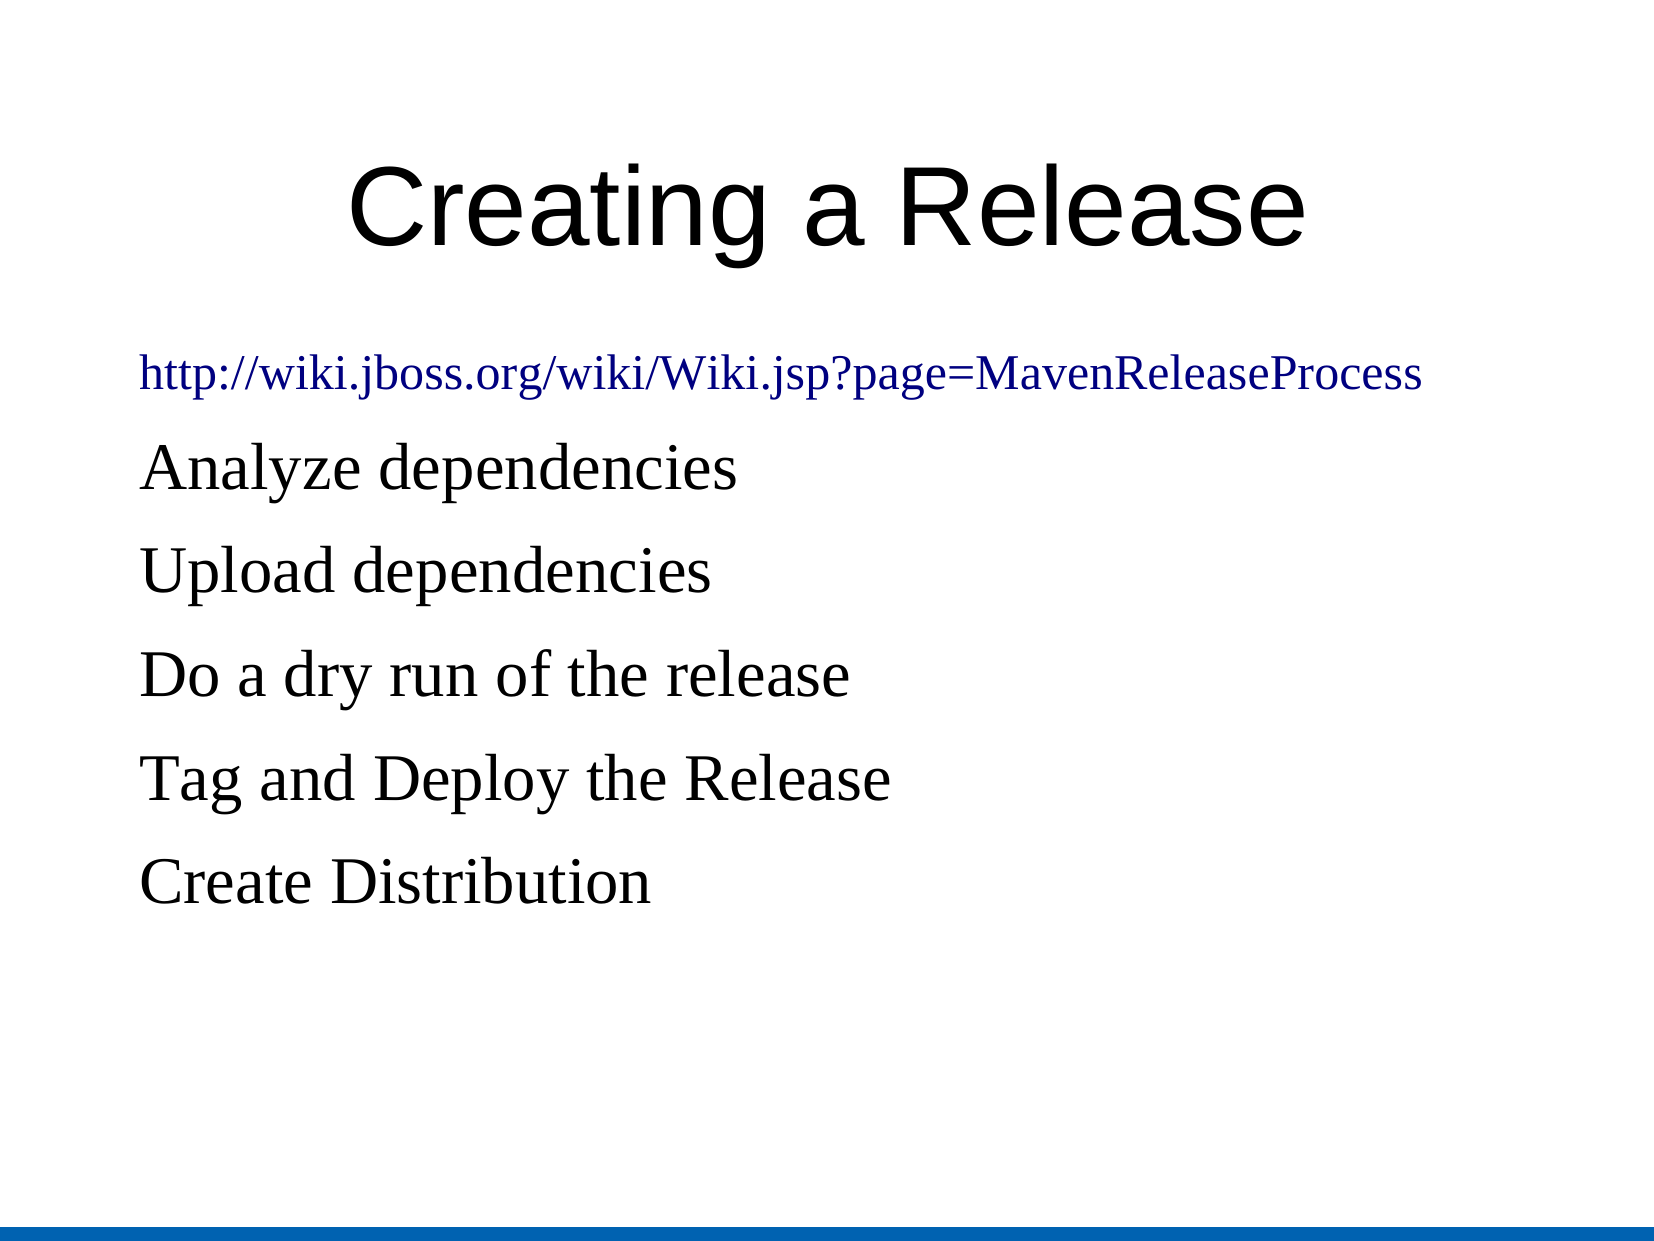

# Creating a Release
http://wiki.jboss.org/wiki/Wiki.jsp?page=MavenReleaseProcess
Analyze dependencies
Upload dependencies
Do a dry run of the release
Tag and Deploy the Release
Create Distribution